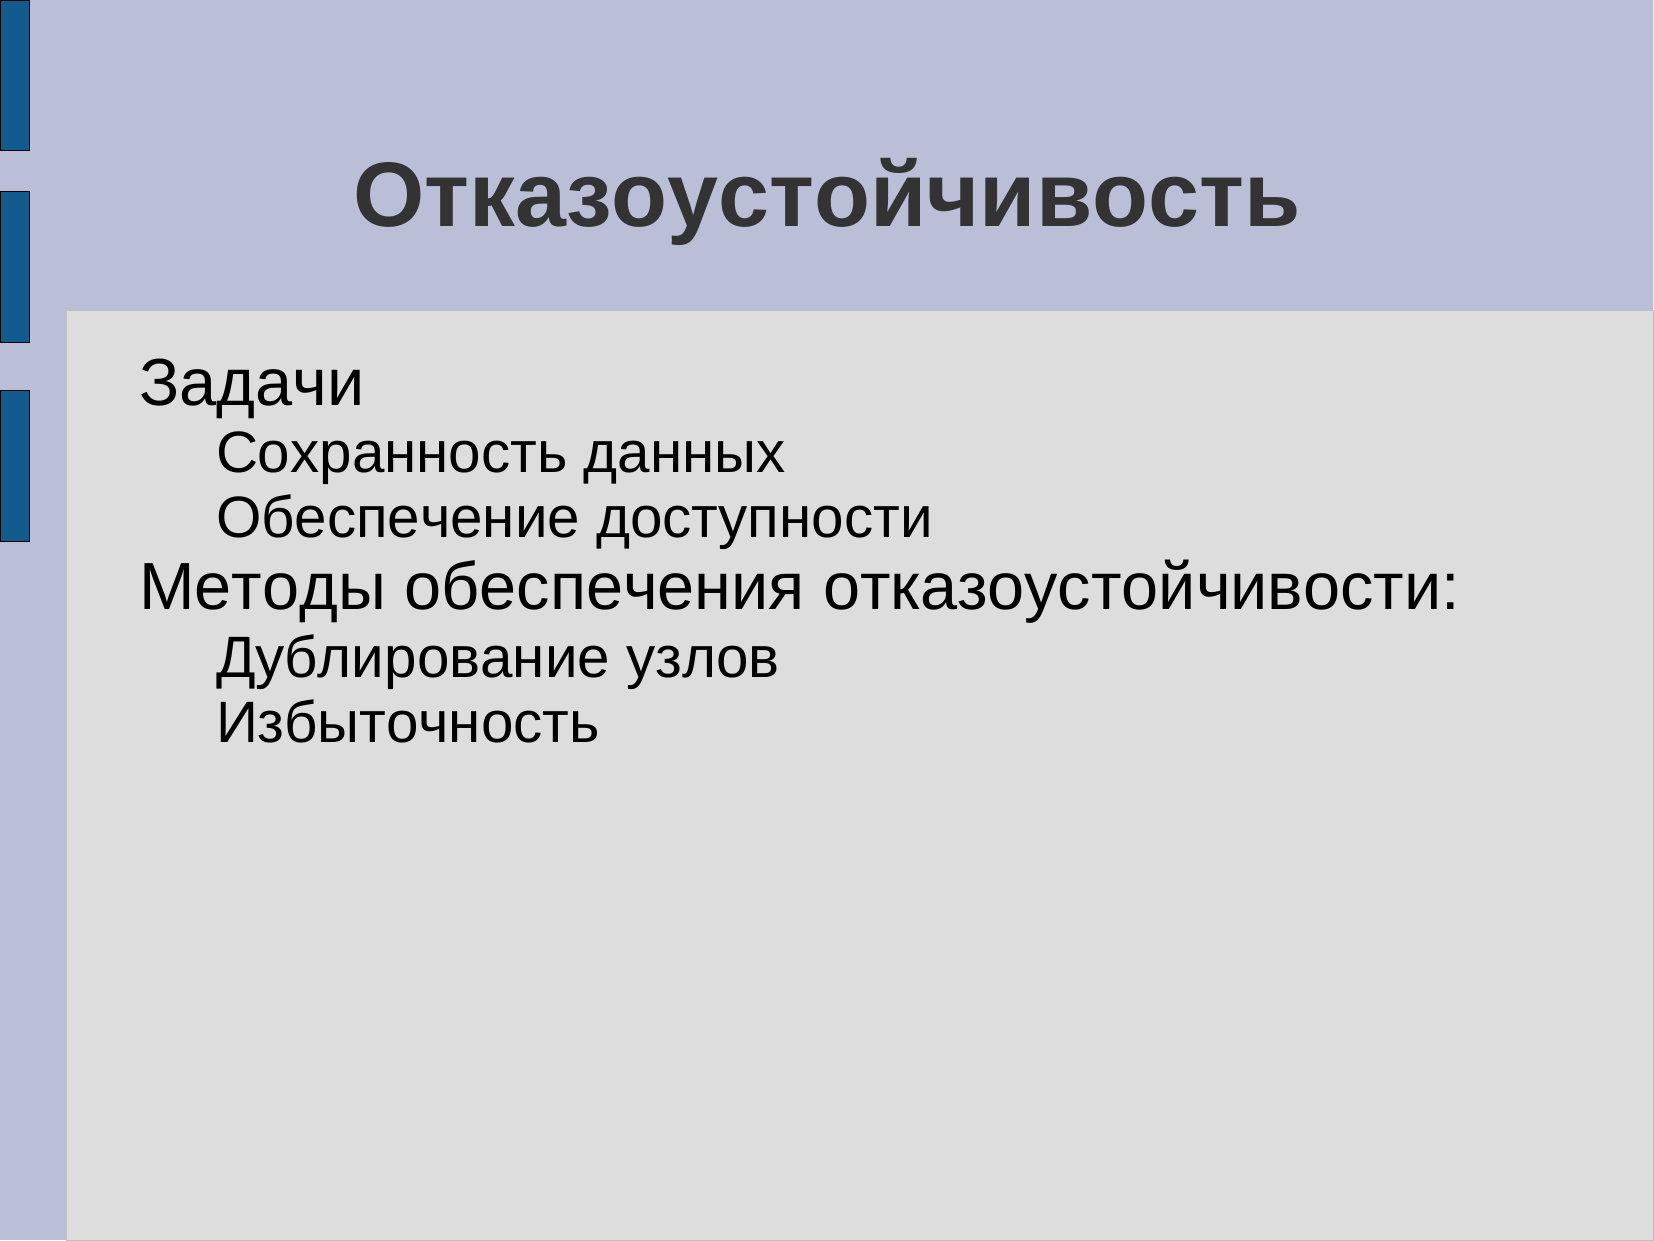

# Отказоустойчивость
Задачи
Сохранность данных
Обеспечение доступности
Методы обеспечения отказоустойчивости:
Дублирование узлов
Избыточность